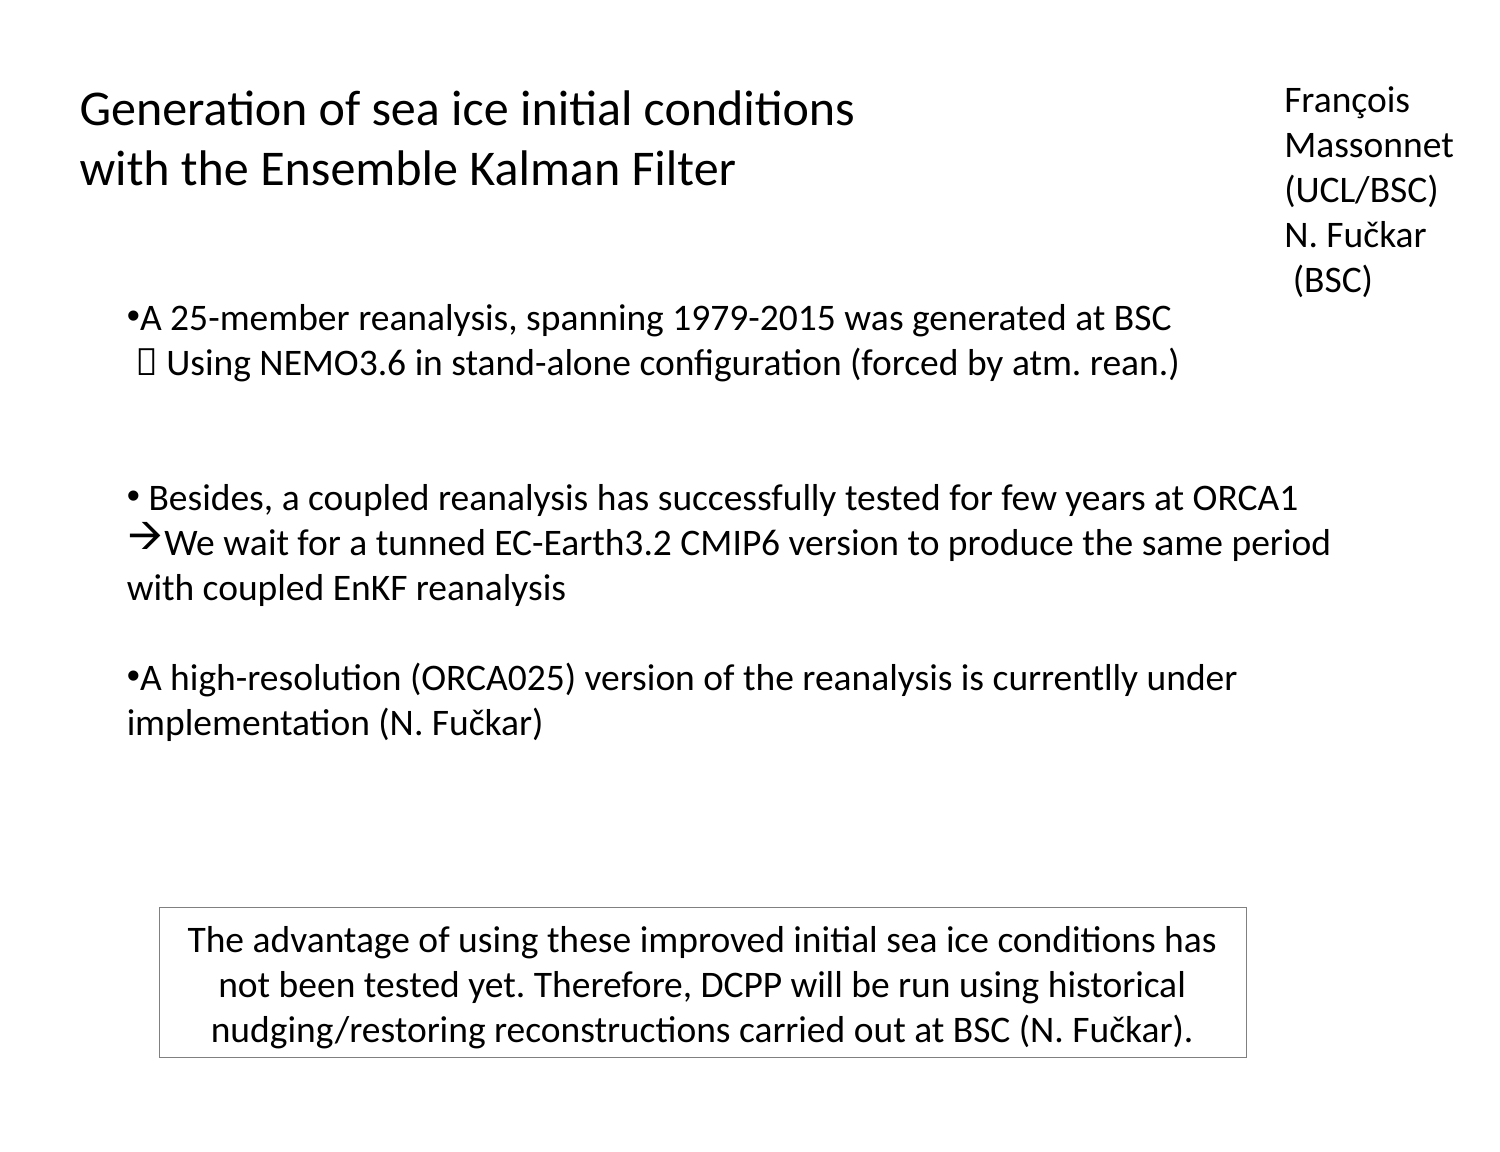

Generation of sea ice initial conditions with the Ensemble Kalman Filter
François Massonnet (UCL/BSC)
N. Fučkar
 (BSC)
A 25-member reanalysis, spanning 1979-2015 was generated at BSC
  Using NEMO3.6 in stand-alone configuration (forced by atm. rean.)
 Besides, a coupled reanalysis has successfully tested for few years at ORCA1
We wait for a tunned EC-Earth3.2 CMIP6 version to produce the same period with coupled EnKF reanalysis
A high-resolution (ORCA025) version of the reanalysis is currentlly under implementation (N. Fučkar)
The advantage of using these improved initial sea ice conditions has not been tested yet. Therefore, DCPP will be run using historical nudging/restoring reconstructions carried out at BSC (N. Fučkar).